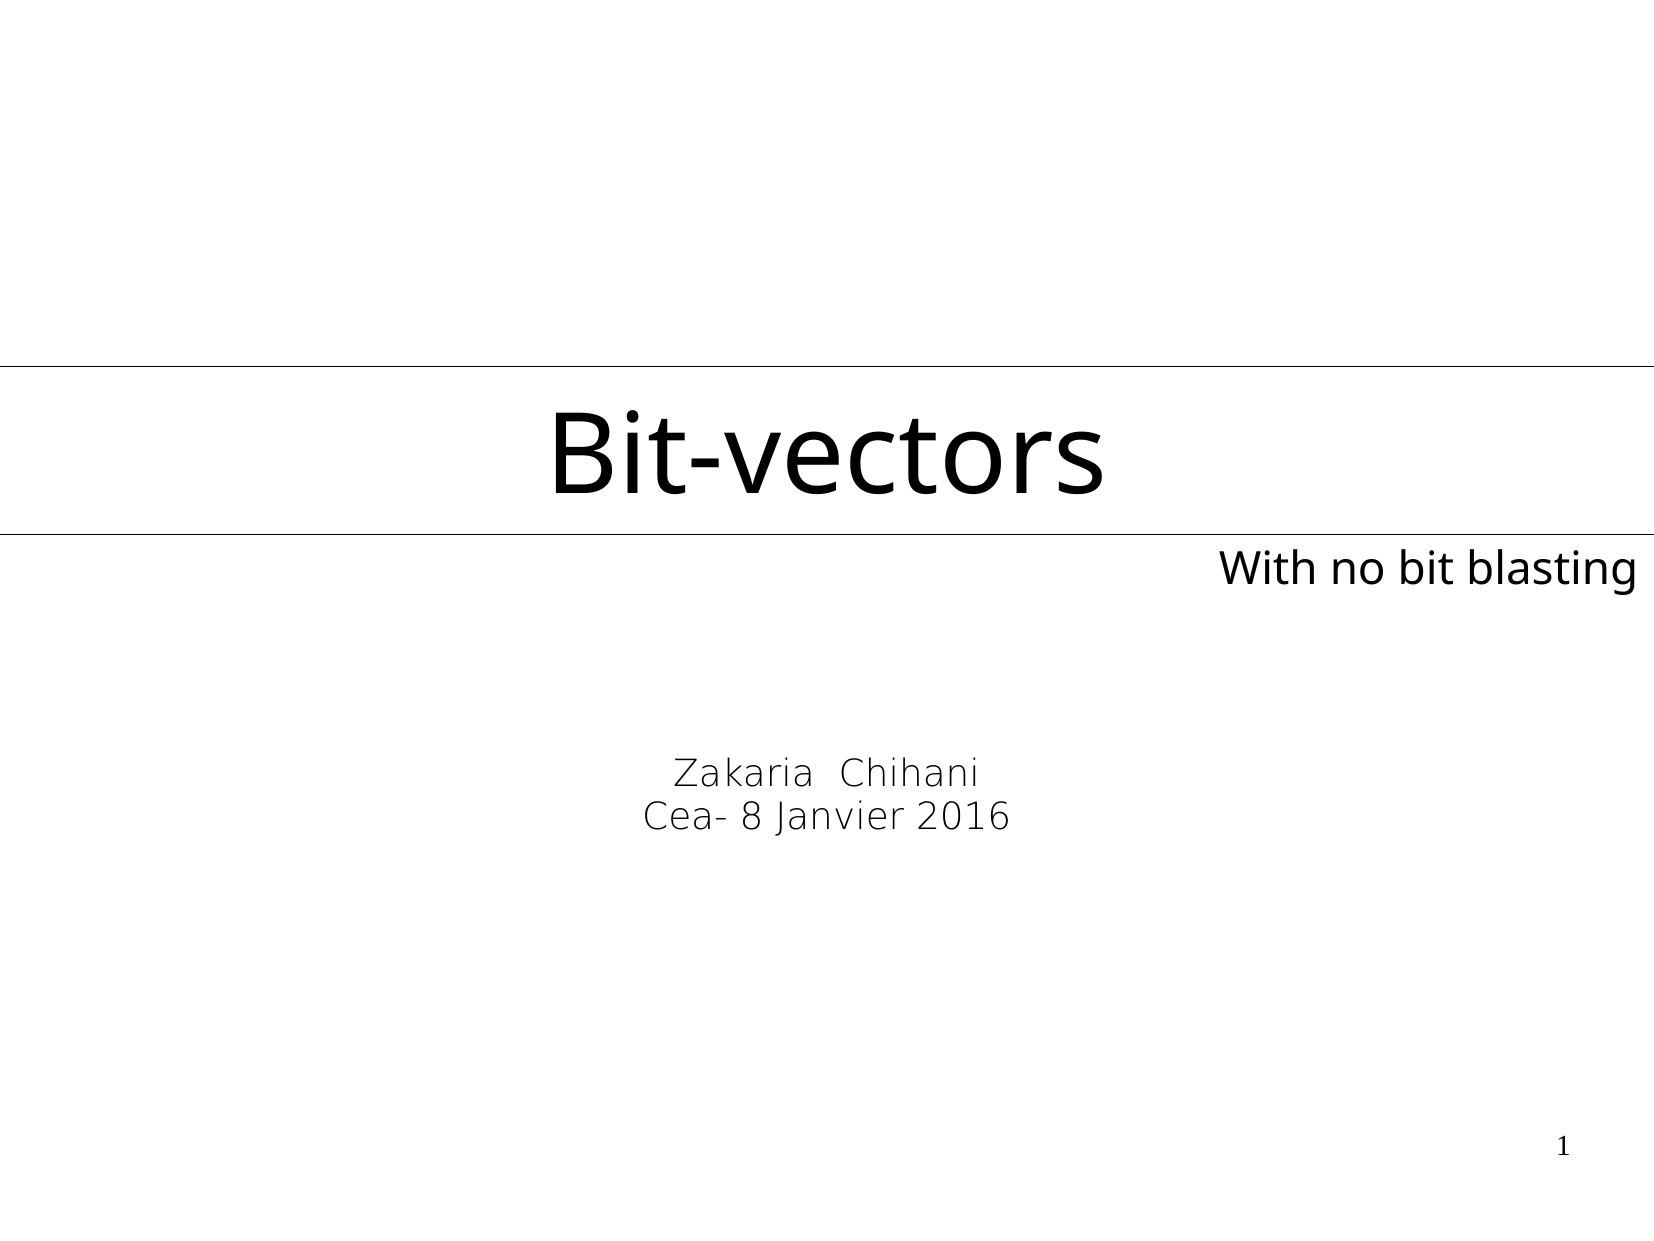

Hi, I'm Zak and I'll tell you about the preliminary work we did on bt vector since I started last month.
The goal that we have is to see how we can cleverly deal with bitvectors, without losing the structure of the bitvectors without doing bit blasting
Bit-vectors
With no bit blasting
Zakaria Chihani
Cea- 8 Janvier 2016
1